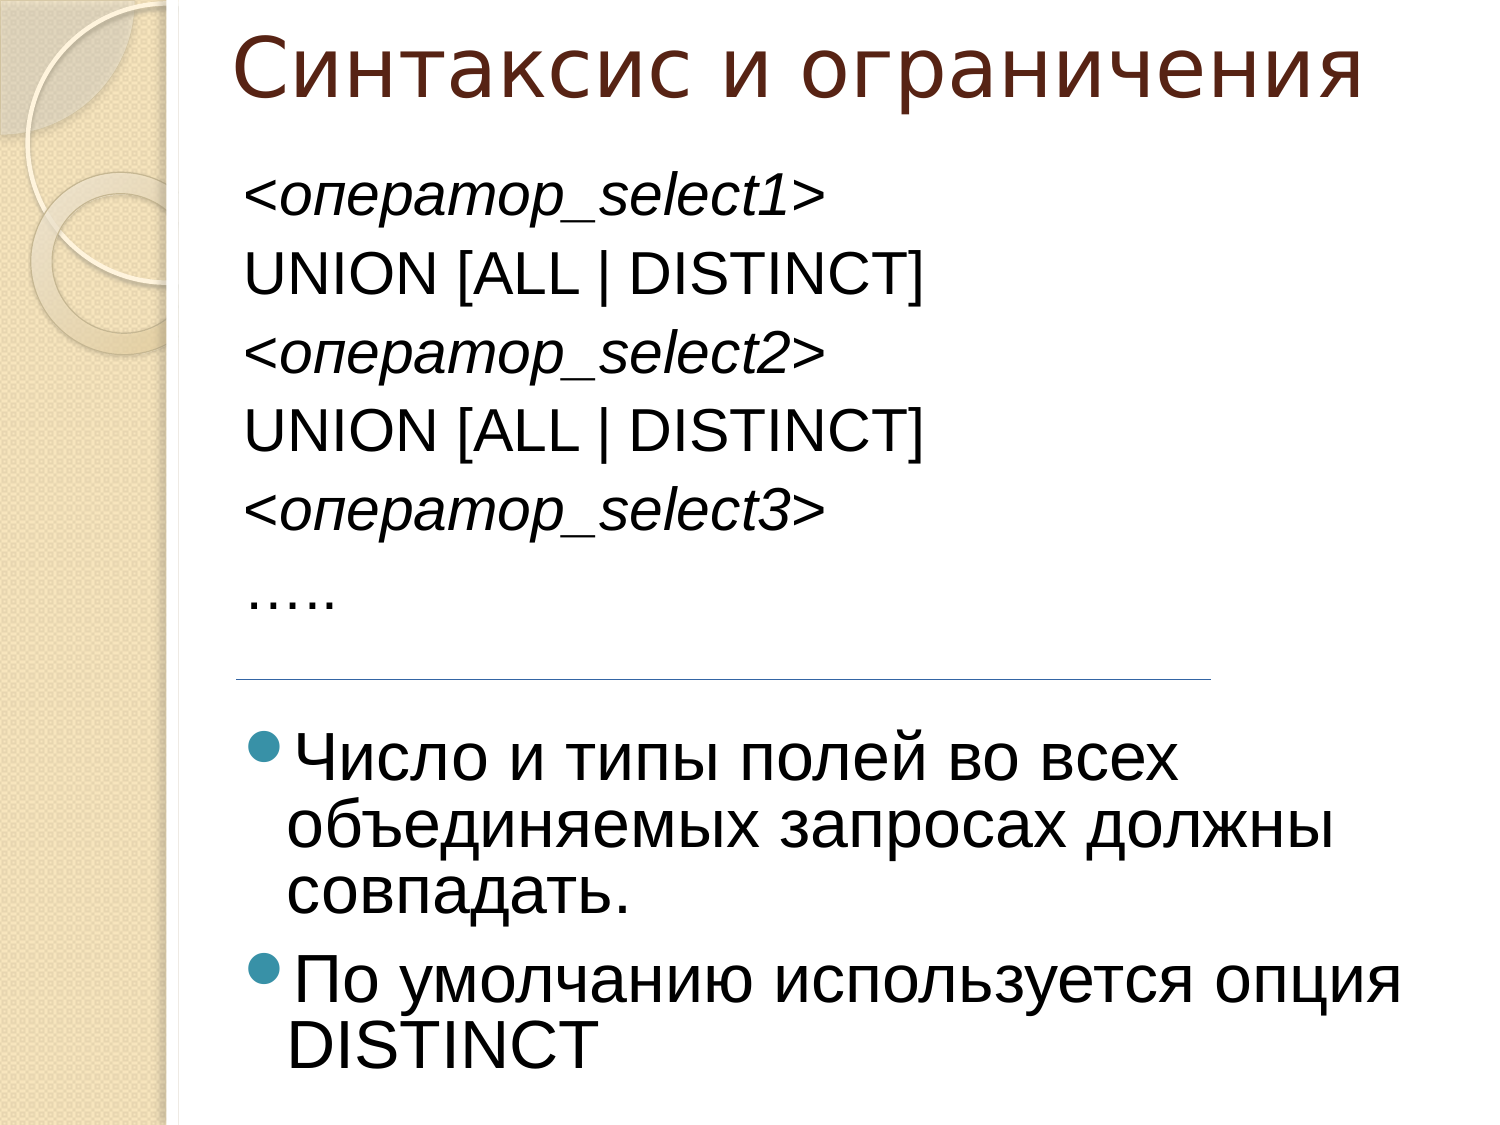

Синтаксис и ограничения
# <оператор_select1>
UNION [ALL | DISTINCT]
<оператор_select2>
UNION [ALL | DISTINCT]
<оператор_select3>
…..
Число и типы полей во всех объединяемых запросах должны совпадать.
По умолчанию используется опция DISTINCT